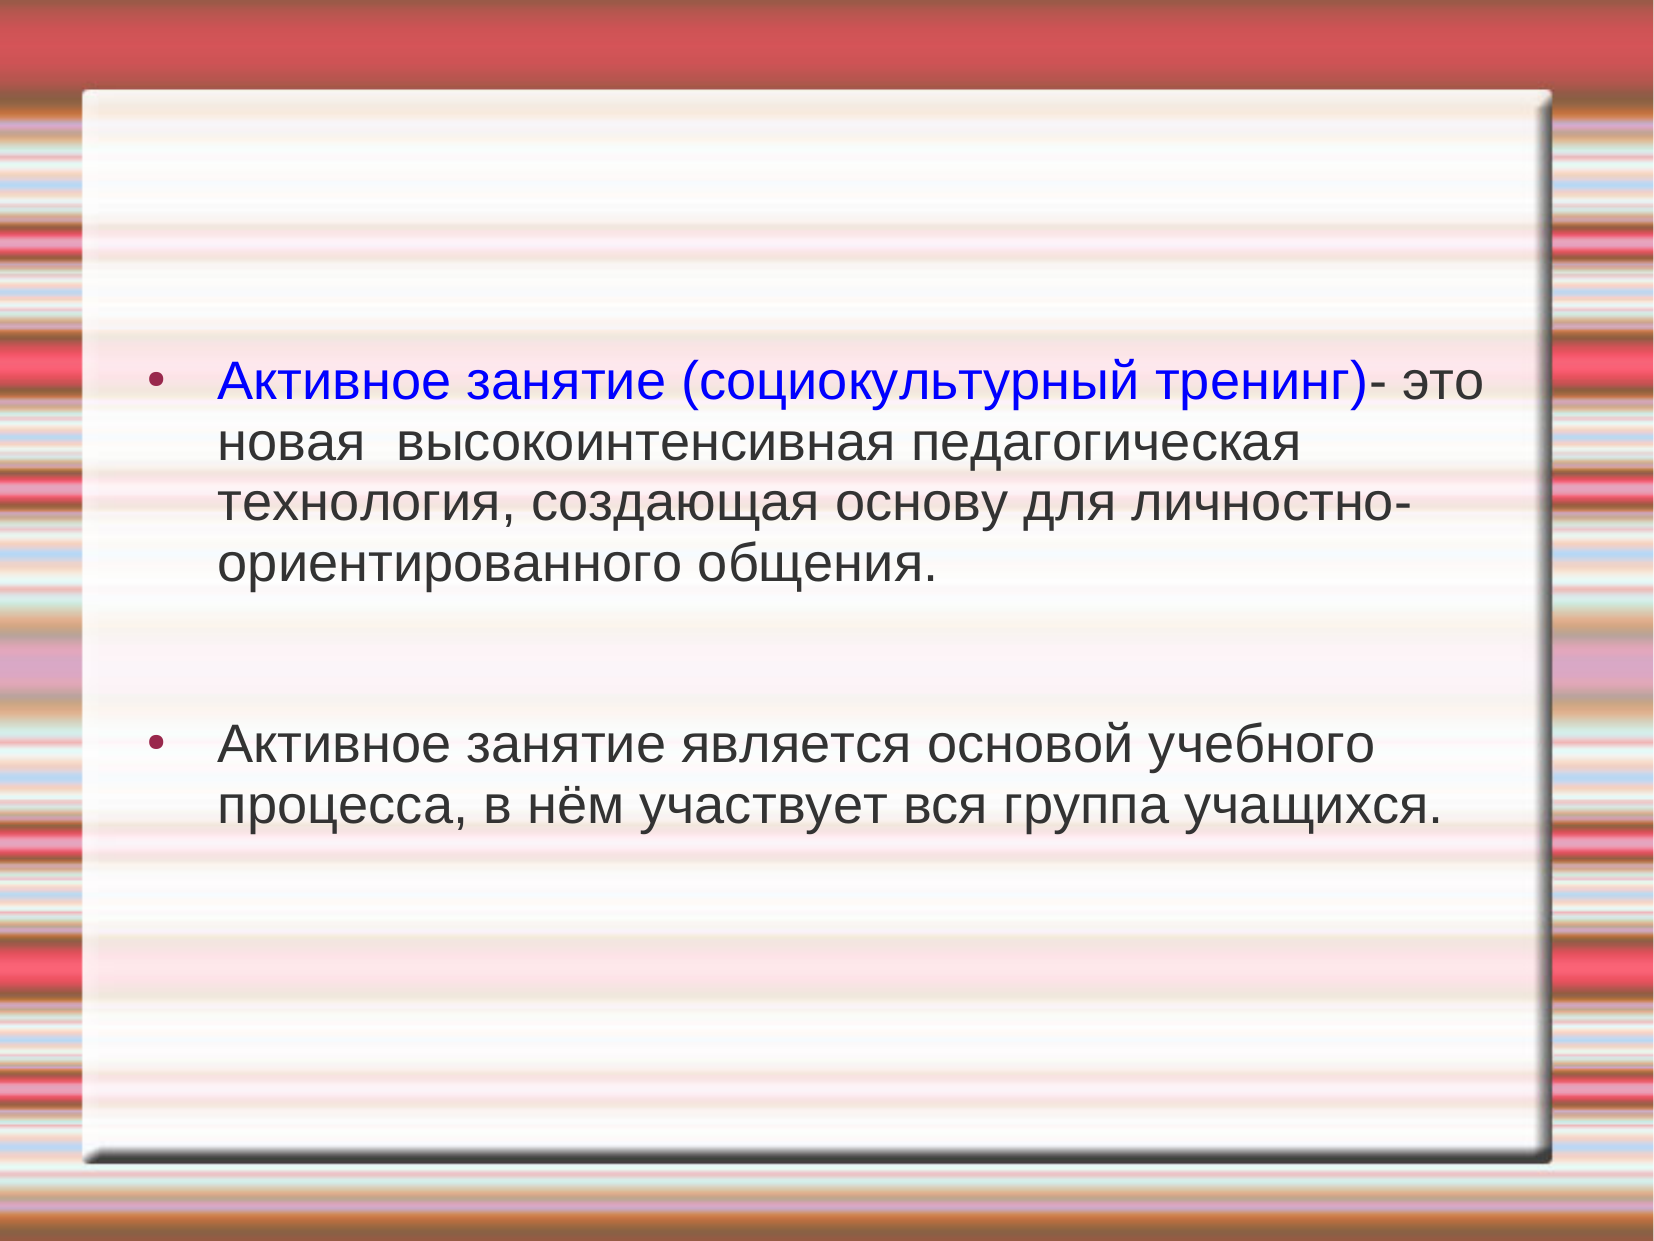

#
Активное занятие (социокультурный тренинг)- это новая высокоинтенсивная педагогическая технология, создающая основу для личностно-ориентированного общения.
Активное занятие является основой учебного процесса, в нём участвует вся группа учащихся.